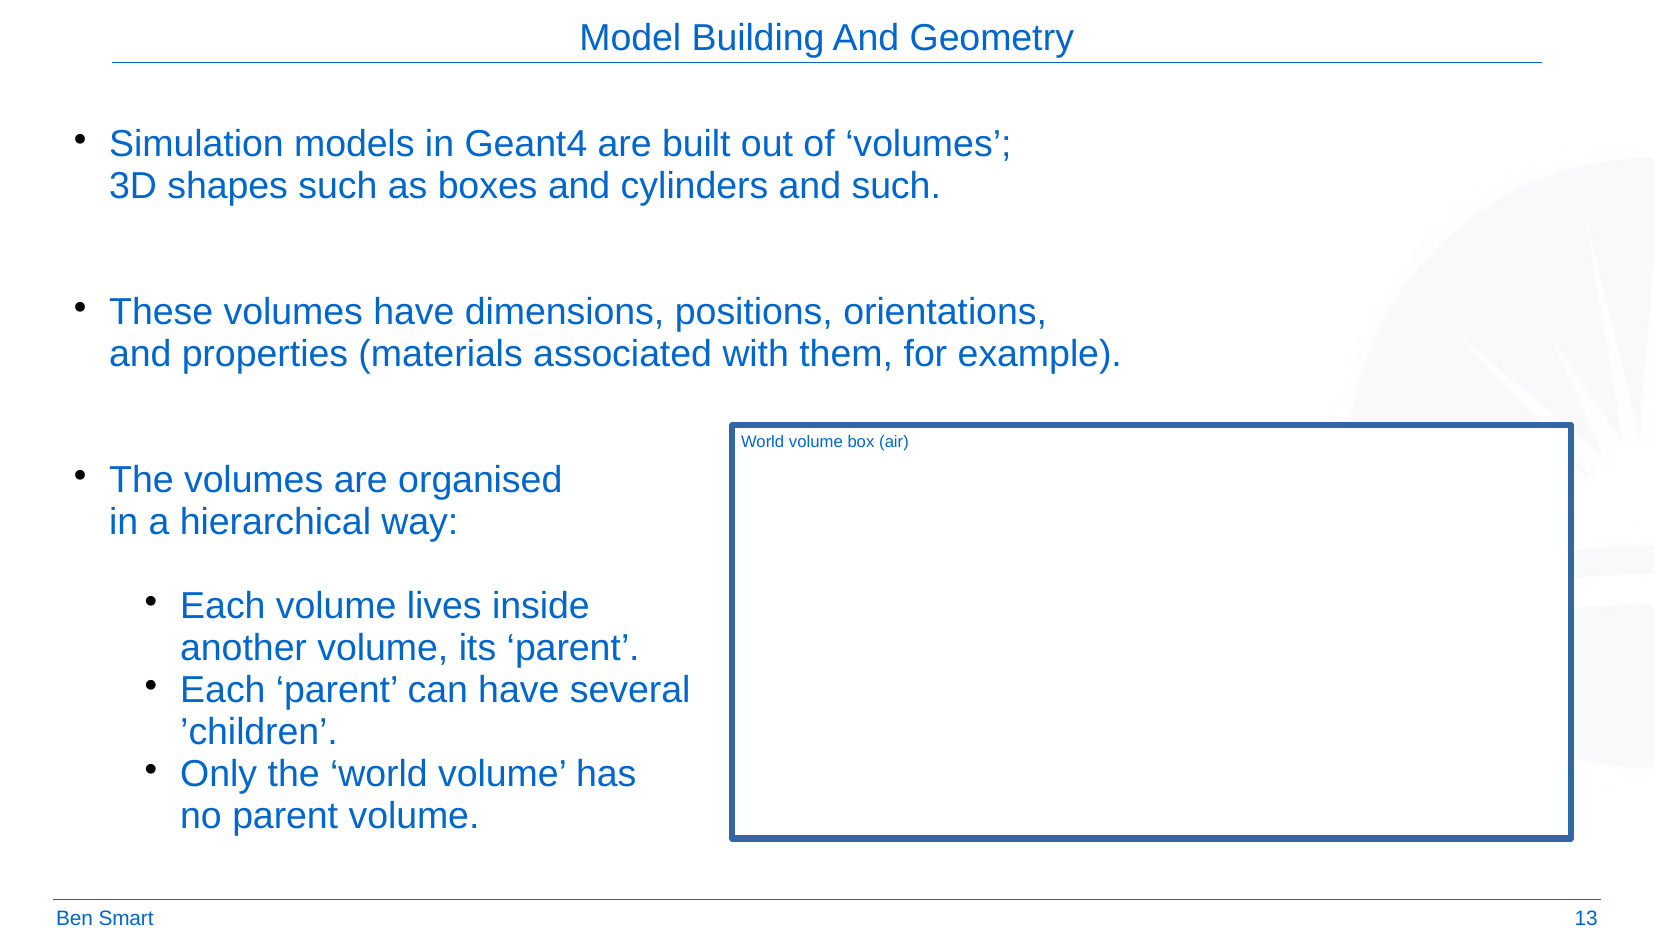

Model Building And Geometry
Simulation models in Geant4 are built out of ‘volumes’;
3D shapes such as boxes and cylinders and such.
These volumes have dimensions, positions, orientations,
and properties (materials associated with them, for example).
The volumes are organised
in a hierarchical way:
Each volume lives inside
another volume, its ‘parent’.
Each ‘parent’ can have several
’children’.
Only the ‘world volume’ has
no parent volume.
World volume box (air)
Ben Smart